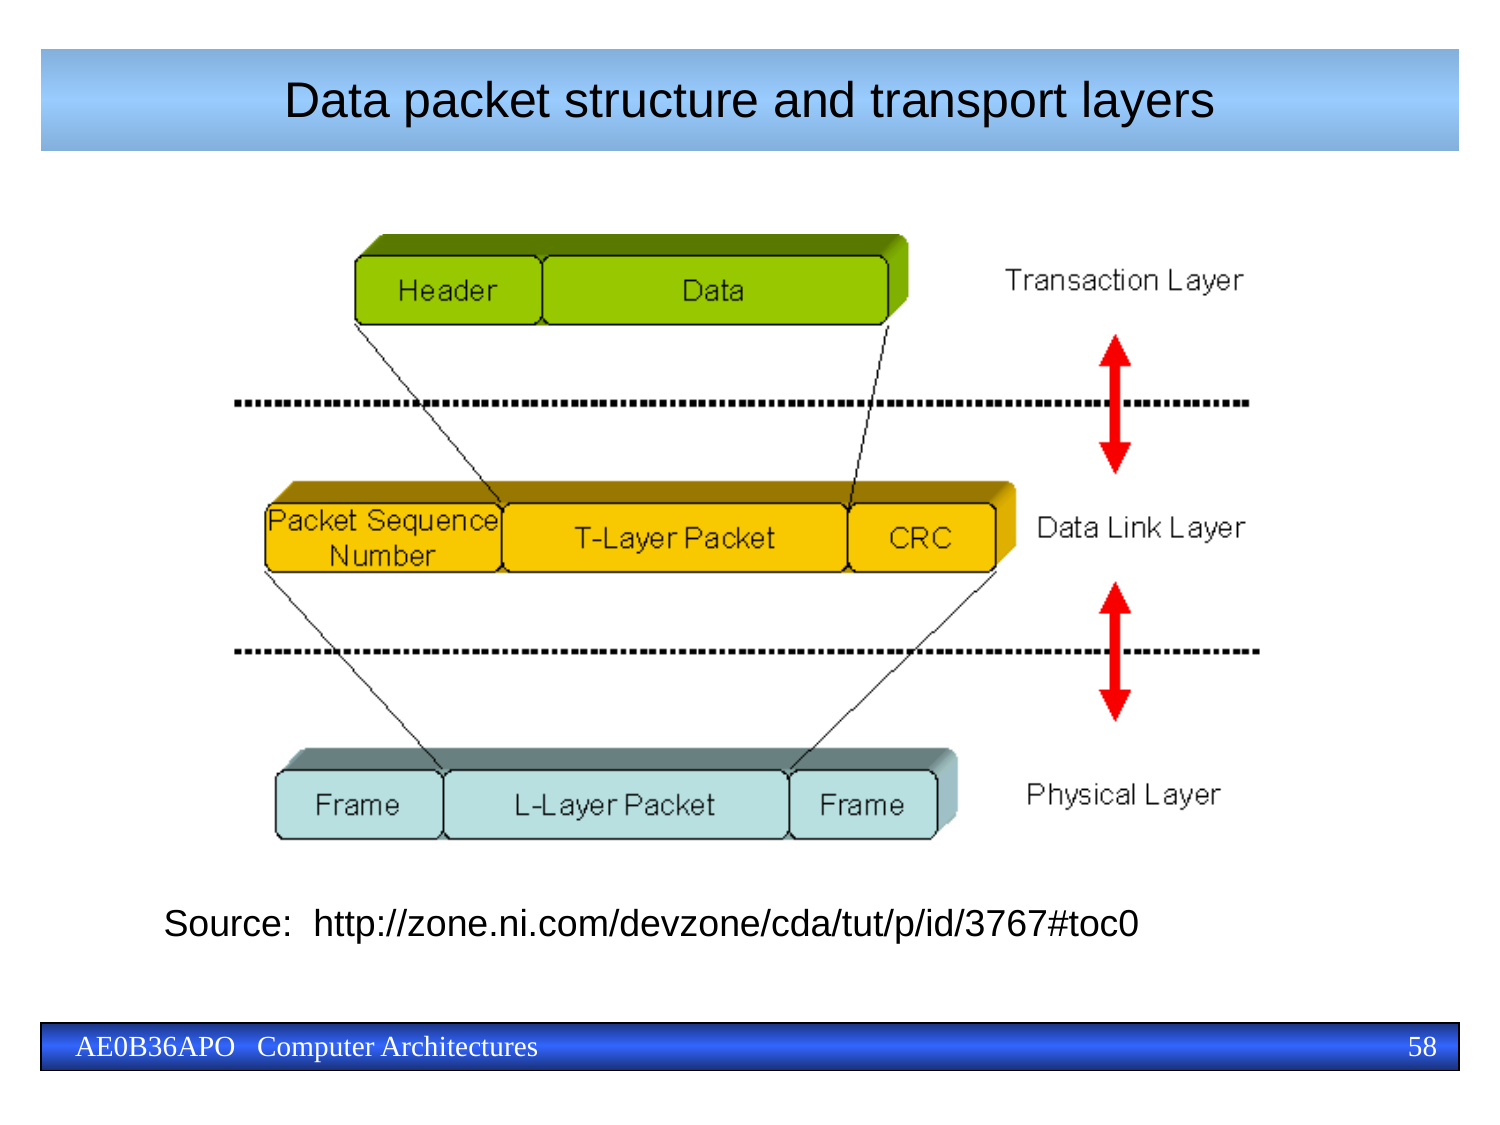

# Data packet structure and transport layers
Source: http://zone.ni.com/devzone/cda/tut/p/id/3767#toc0
AE0B36APO Computer Architectures
58